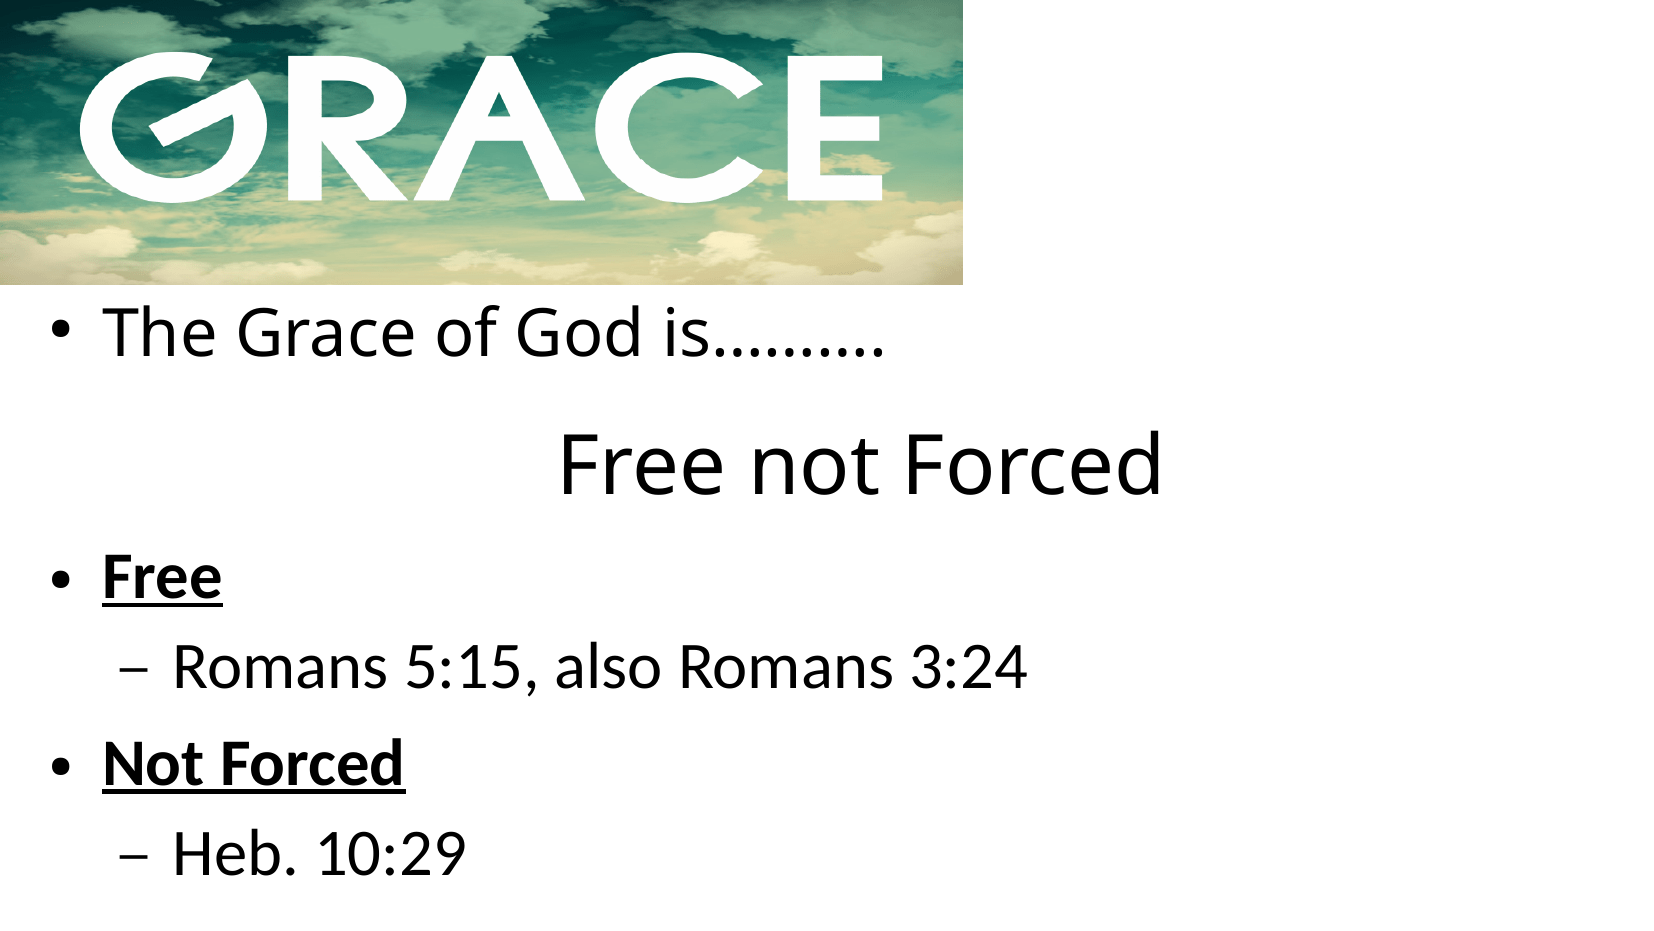

# The Grace of God is……….
Free not Forced
Free
Romans 5:15, also Romans 3:24
Not Forced
Heb. 10:29